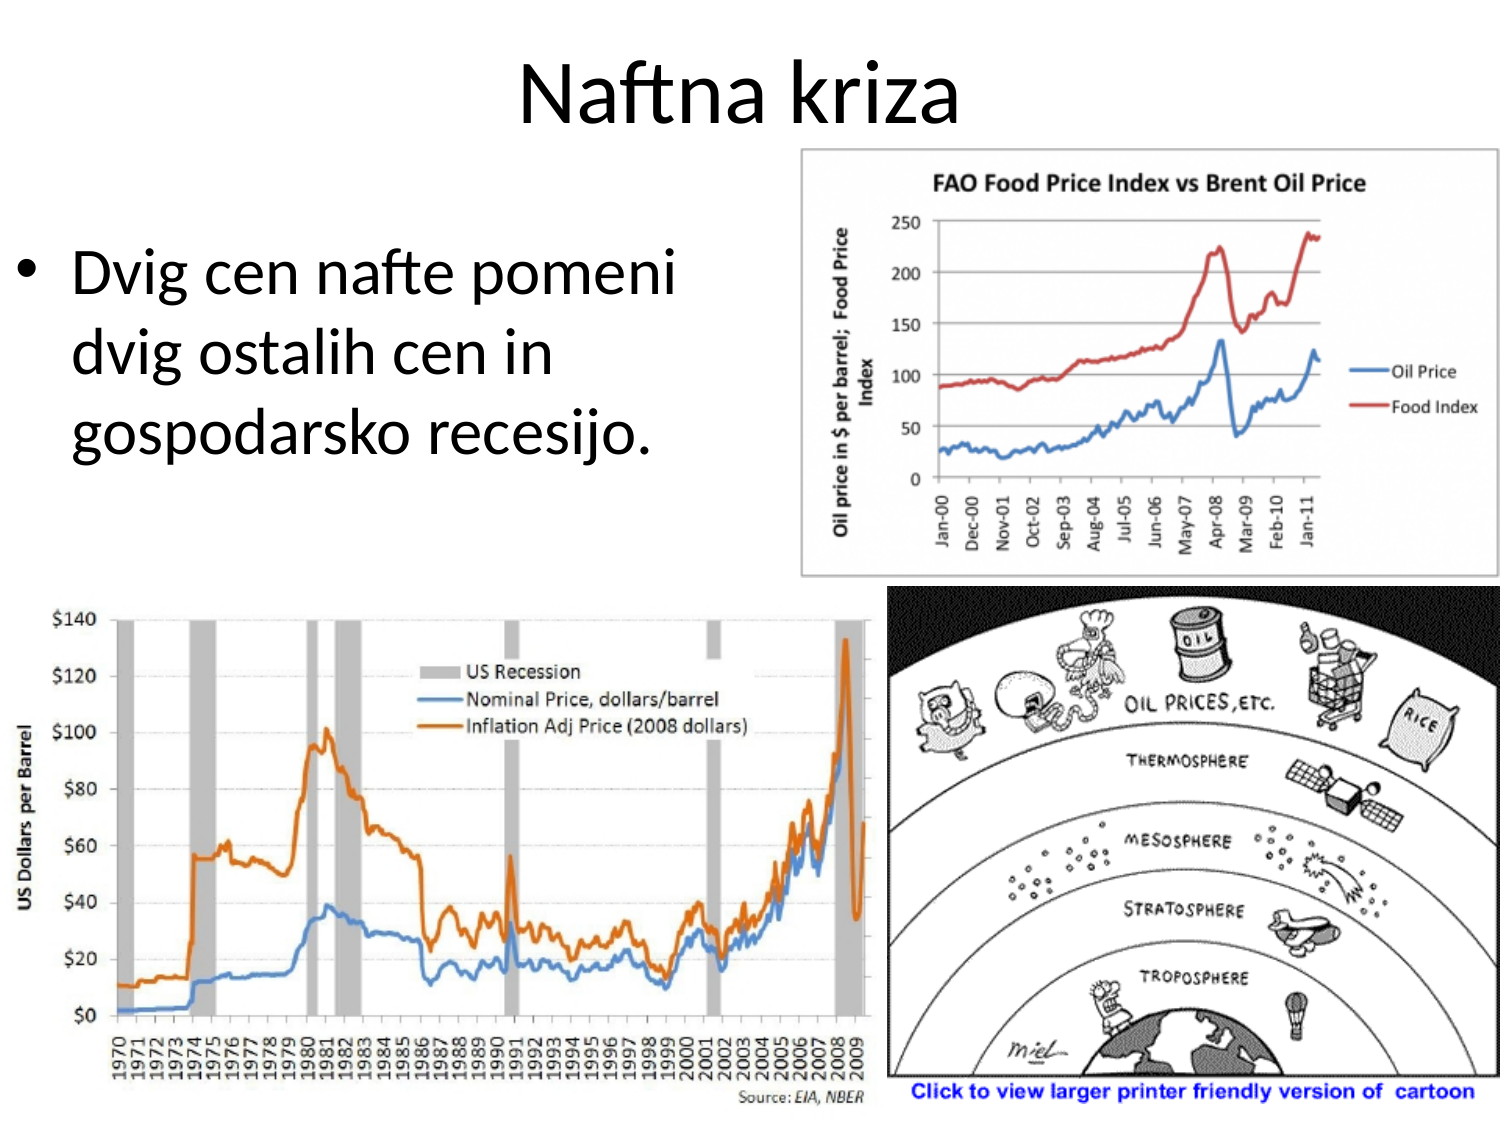

# Naftna kriza
Dvig cen nafte pomeni dvig ostalih cen in gospodarsko recesijo.